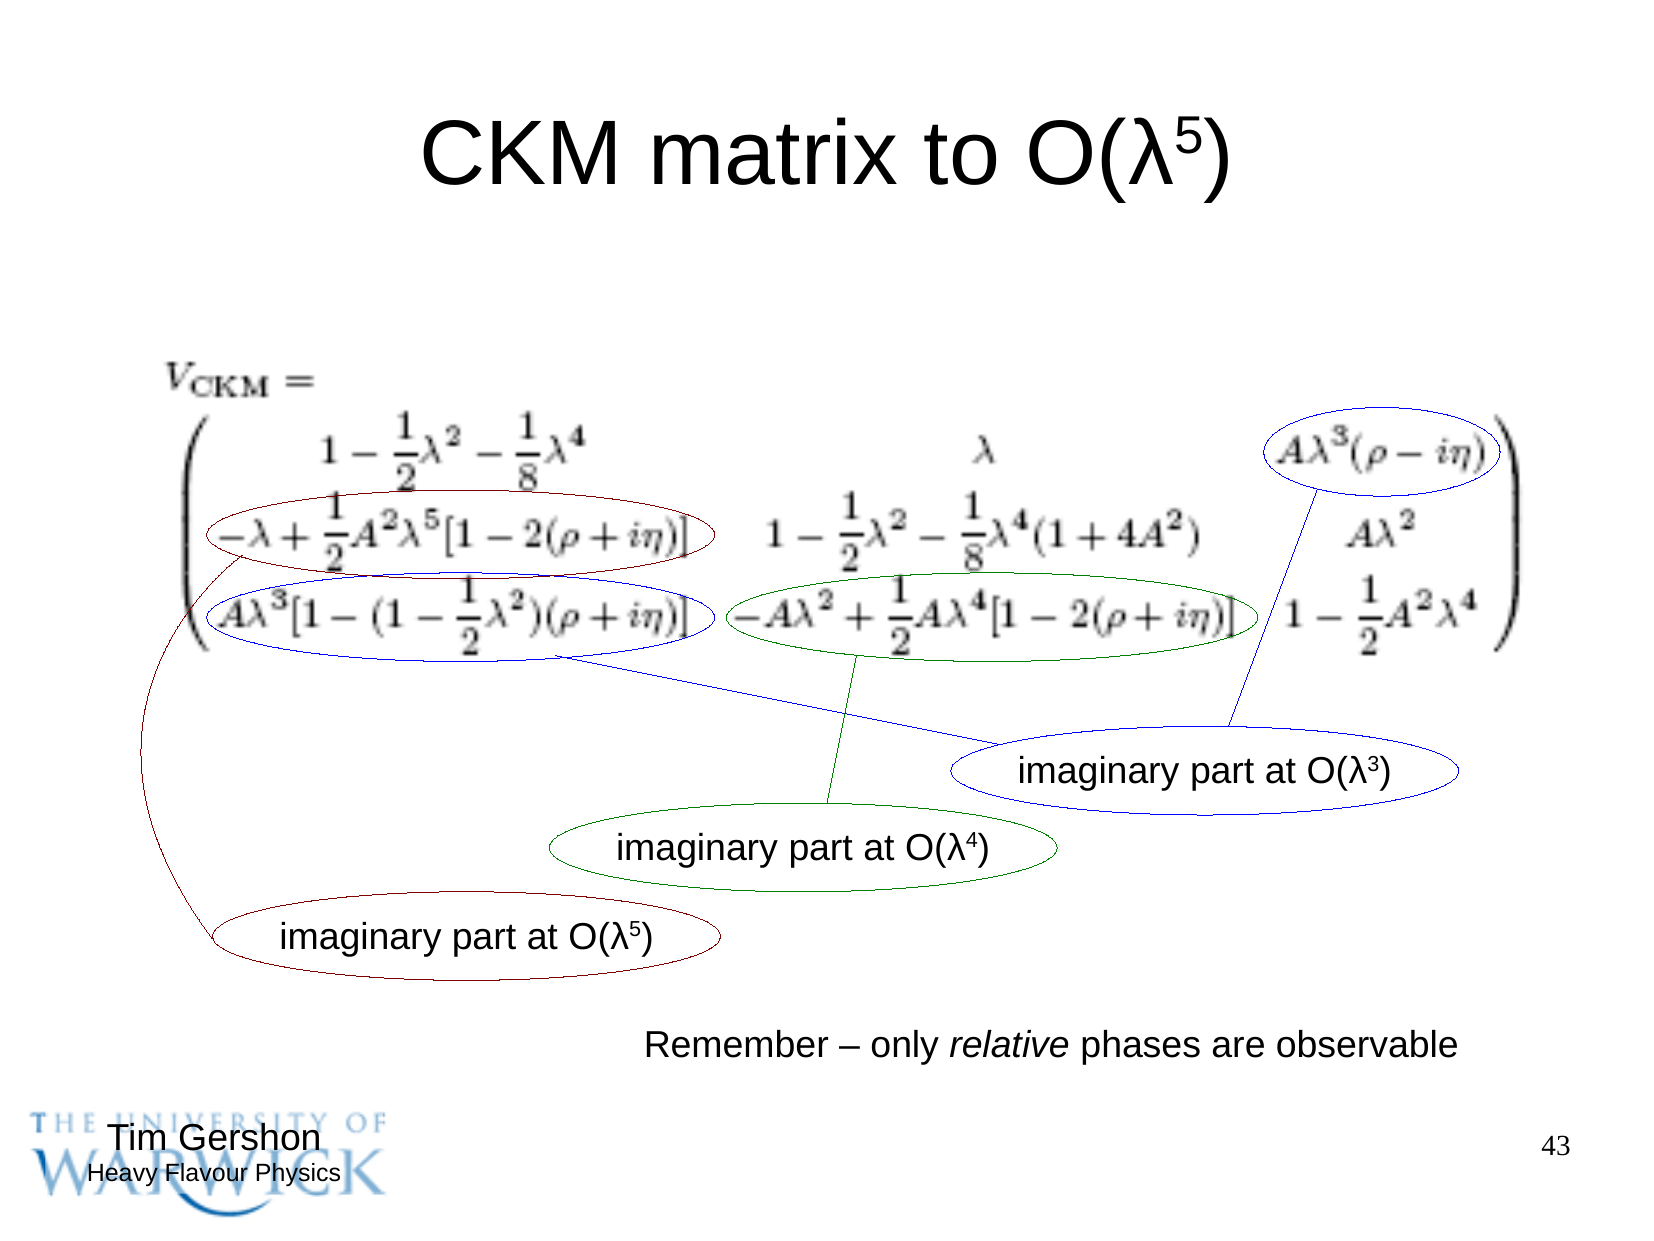

# CKM matrix to O(λ5)
imaginary part at O(λ3)
imaginary part at O(λ4)
imaginary part at O(λ5)
Remember – only relative phases are observable
Tim Gershon
Heavy Flavour Physics
43